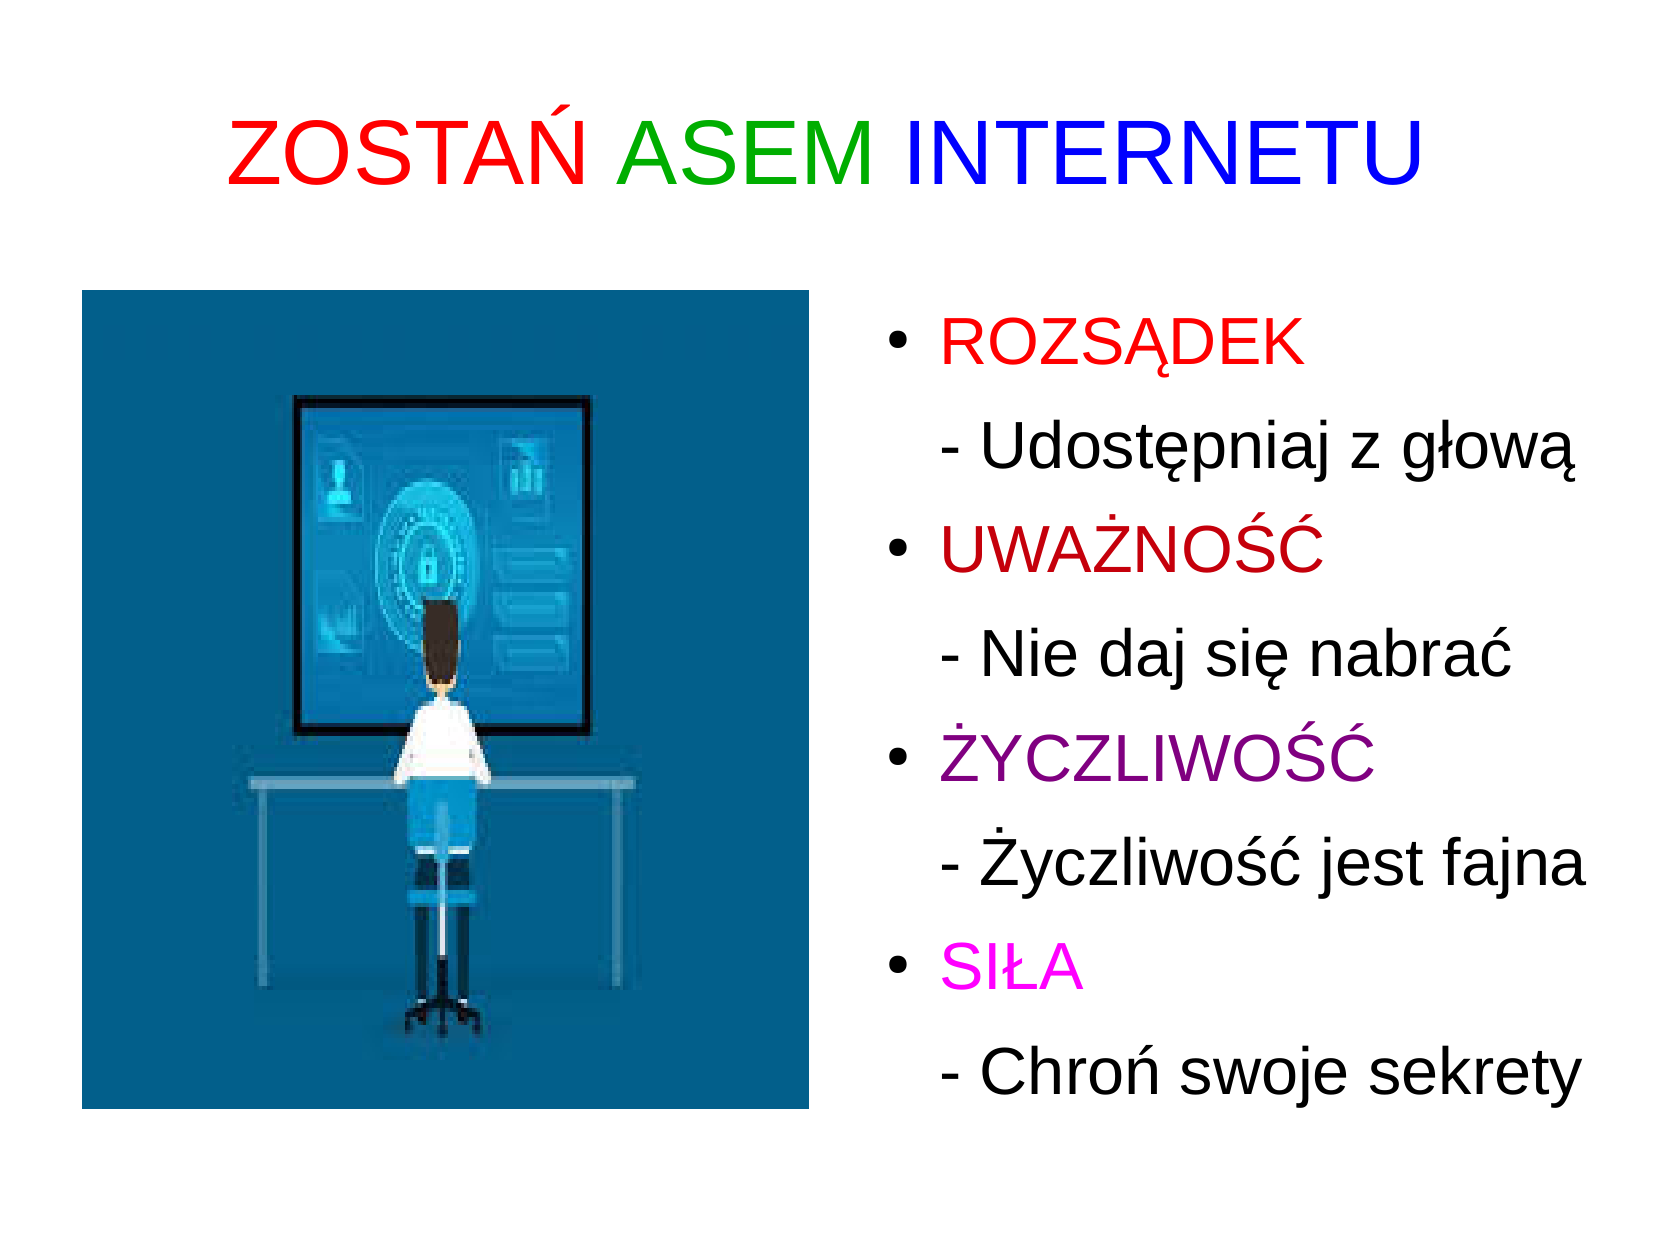

# ZOSTAŃ ASEM INTERNETU
ROZSĄDEK
- Udostępniaj z głową
UWAŻNOŚĆ
- Nie daj się nabrać
ŻYCZLIWOŚĆ
- Życzliwość jest fajna
SIŁA
- Chroń swoje sekrety